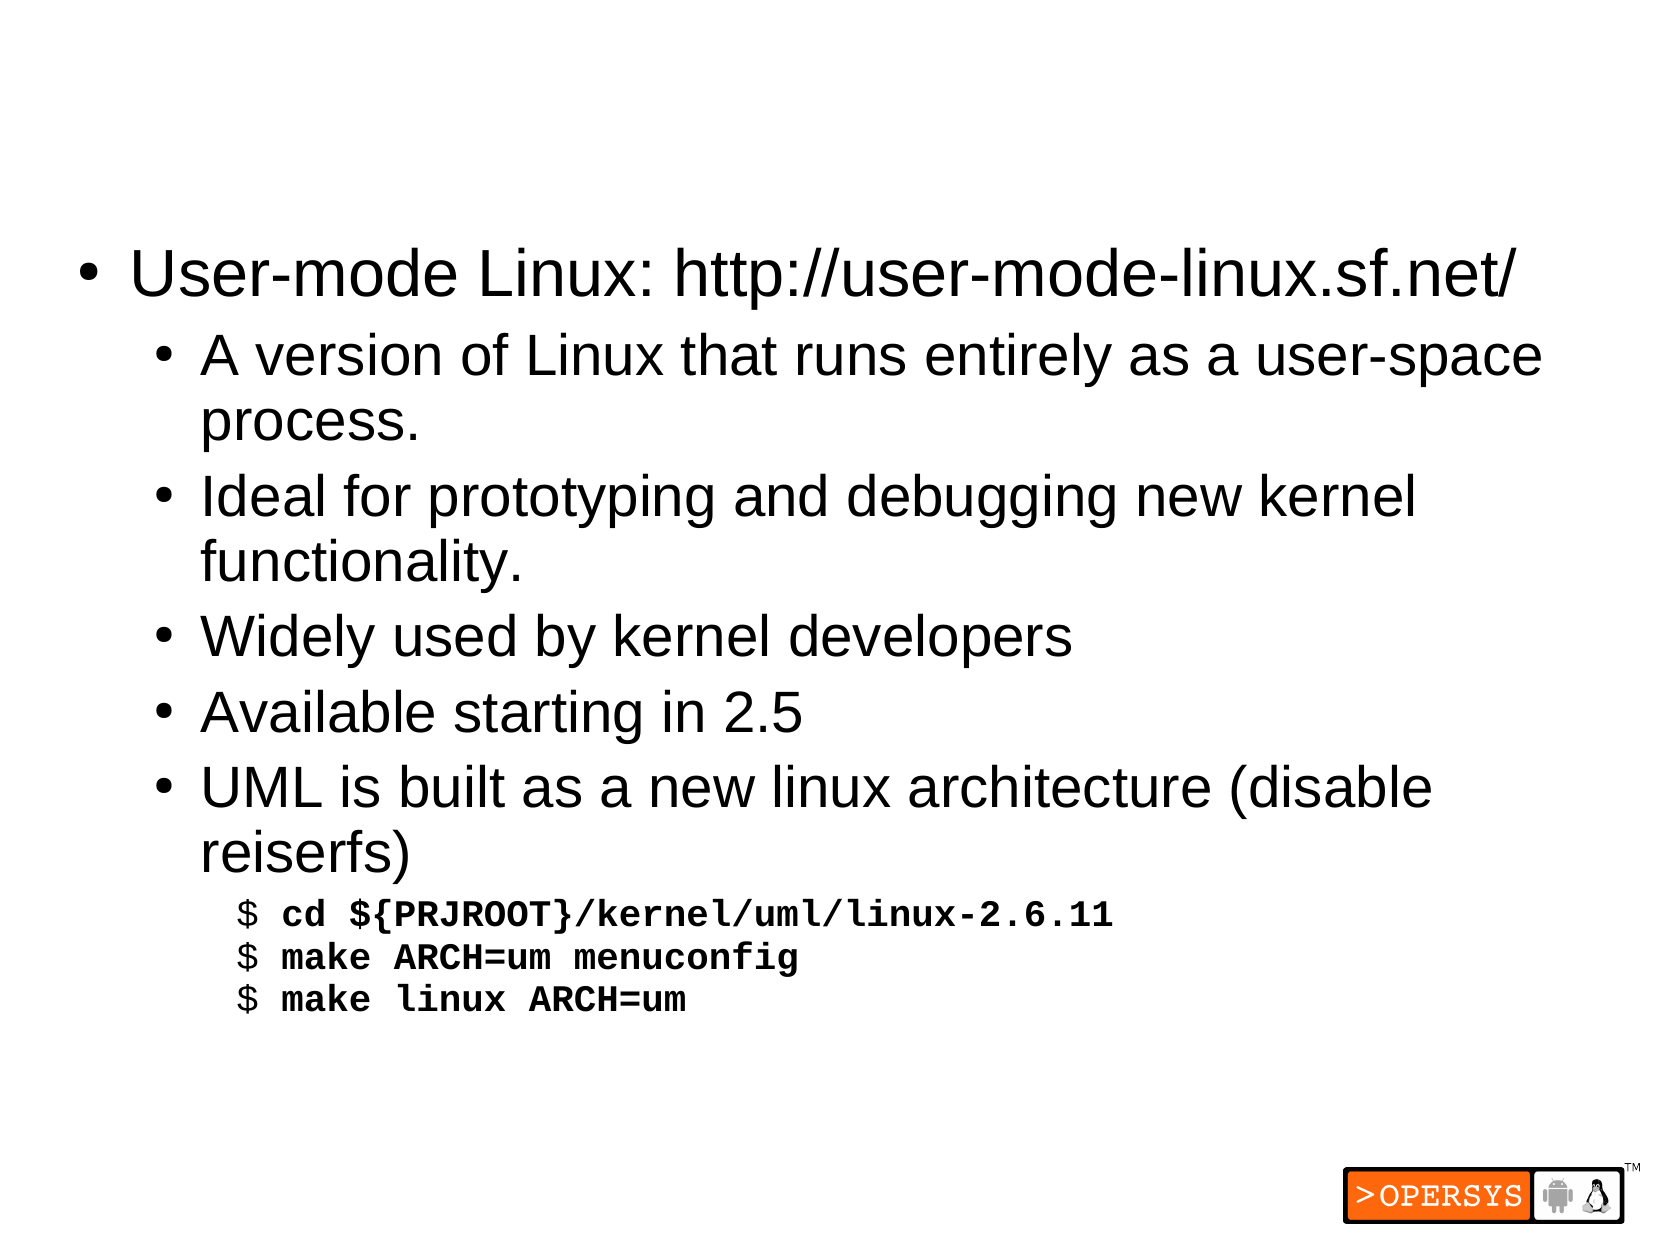

# User-mode Linux: http://user-mode-linux.sf.net/
A version of Linux that runs entirely as a user-space process.
Ideal for prototyping and debugging new kernel functionality.
Widely used by kernel developers
Available starting in 2.5
UML is built as a new linux architecture (disable reiserfs)
$ cd ${PRJROOT}/kernel/uml/linux-2.6.11
$ make ARCH=um menuconfig
$ make linux ARCH=um